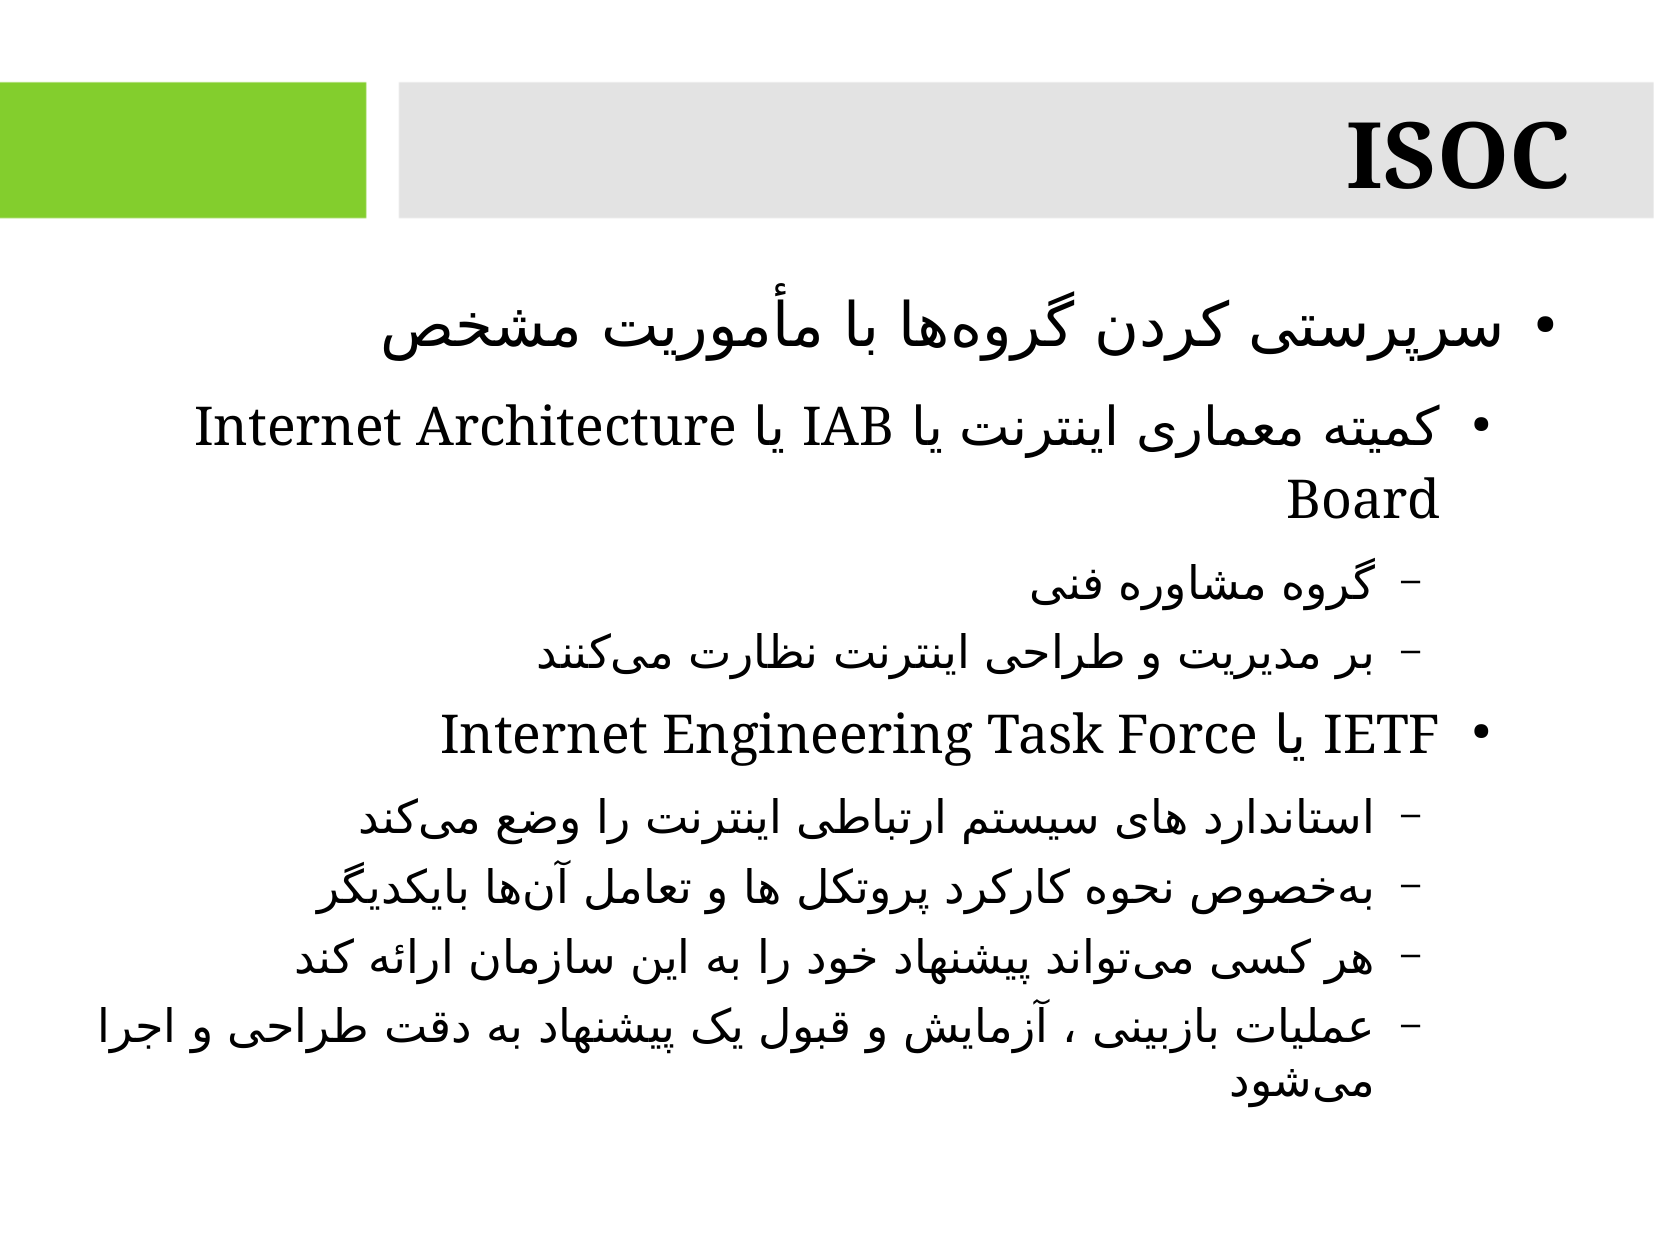

# ISOC
سرپرستی کردن گروه‌ها با مأموریت مشخص
کمیته معماری اینترنت یا IAB یا Internet Architecture Board
گروه مشاوره فنی
بر مدیریت و طراحی اینترنت نظارت می‌کنند
IETF یا Internet Engineering Task Force
استاندارد های سیستم ارتباطی اینترنت را وضع می‌کند
به‌خصوص نحوه کارکرد پروتکل ها و تعامل آن‌ها بایکدیگر
هر کسی می‌تواند پیشنهاد خود را به این سازمان ارائه کند
عملیات بازبینی ، آزمایش و قبول یک پیشنهاد به دقت طراحی و اجرا می‌شود